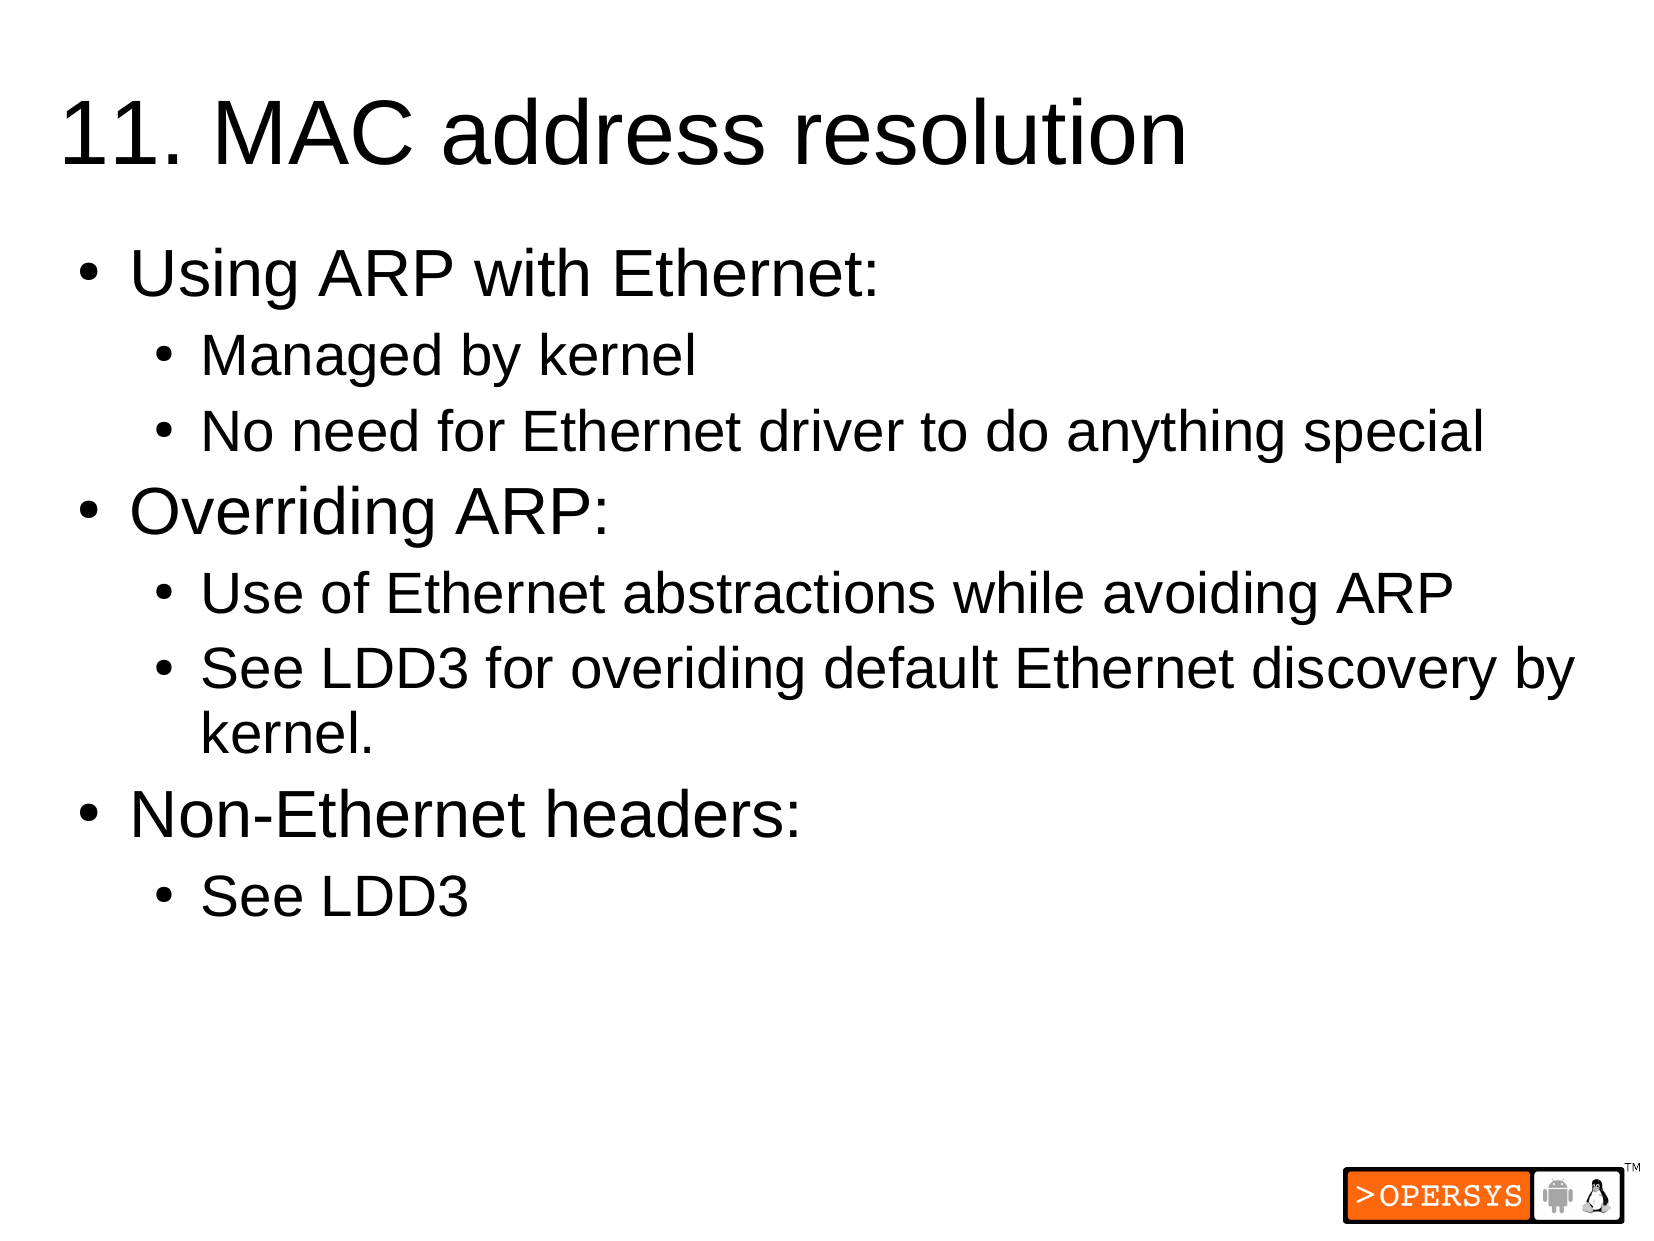

# 11. MAC address resolution
Using ARP with Ethernet:
Managed by kernel
No need for Ethernet driver to do anything special
Overriding ARP:
Use of Ethernet abstractions while avoiding ARP
See LDD3 for overiding default Ethernet discovery by kernel.
Non-Ethernet headers:
See LDD3